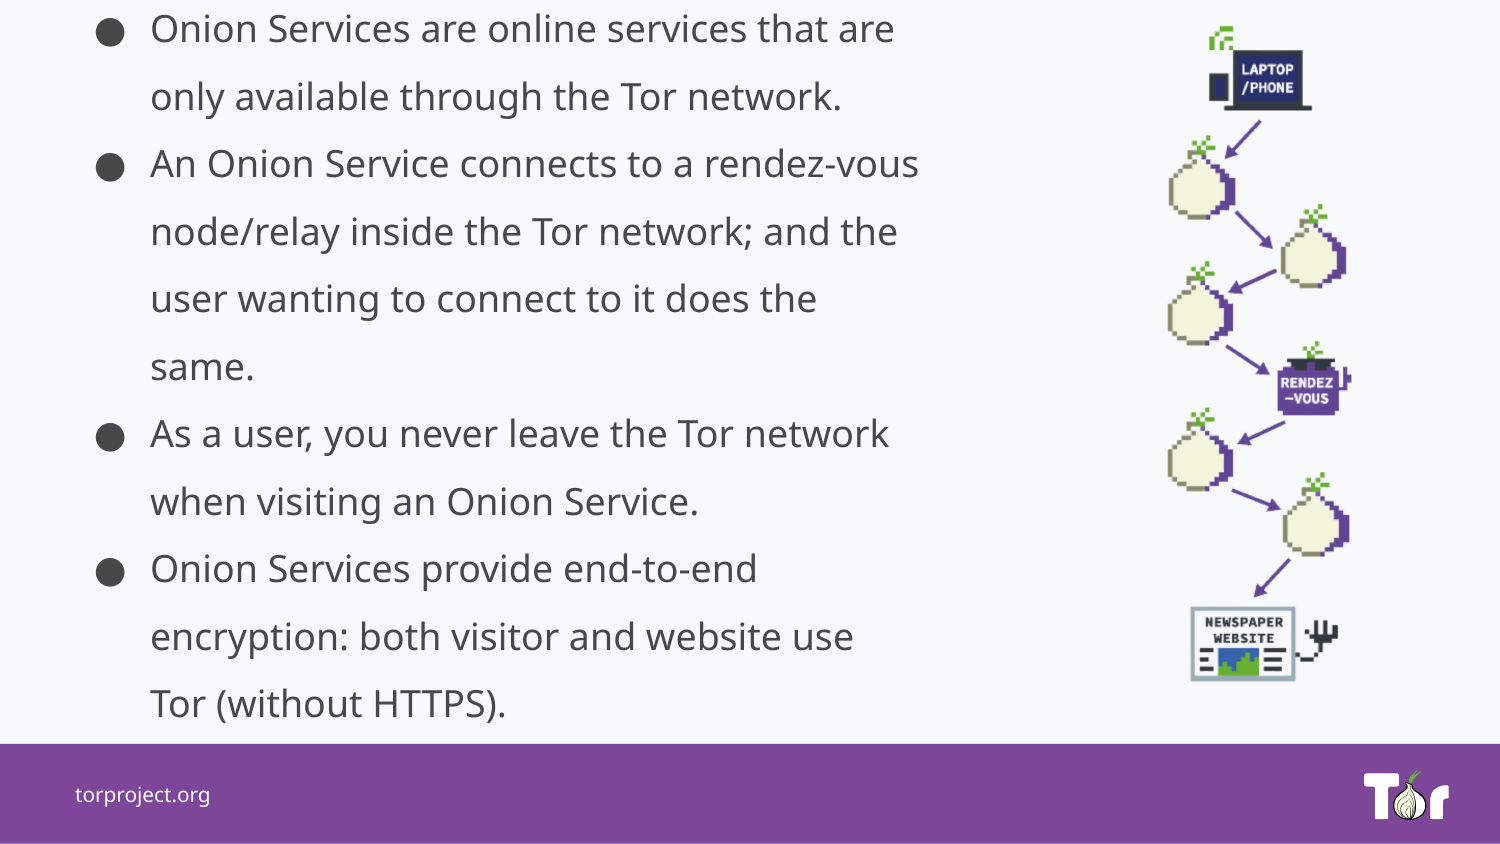

# Onion Services are online services that are only available through the Tor network.
An Onion Service connects to a rendez-vous node/relay inside the Tor network; and the user wanting to connect to it does the same.
As a user, you never leave the Tor network when visiting an Onion Service.
Onion Services provide end-to-end encryption: both visitor and website use Tor (without HTTPS).